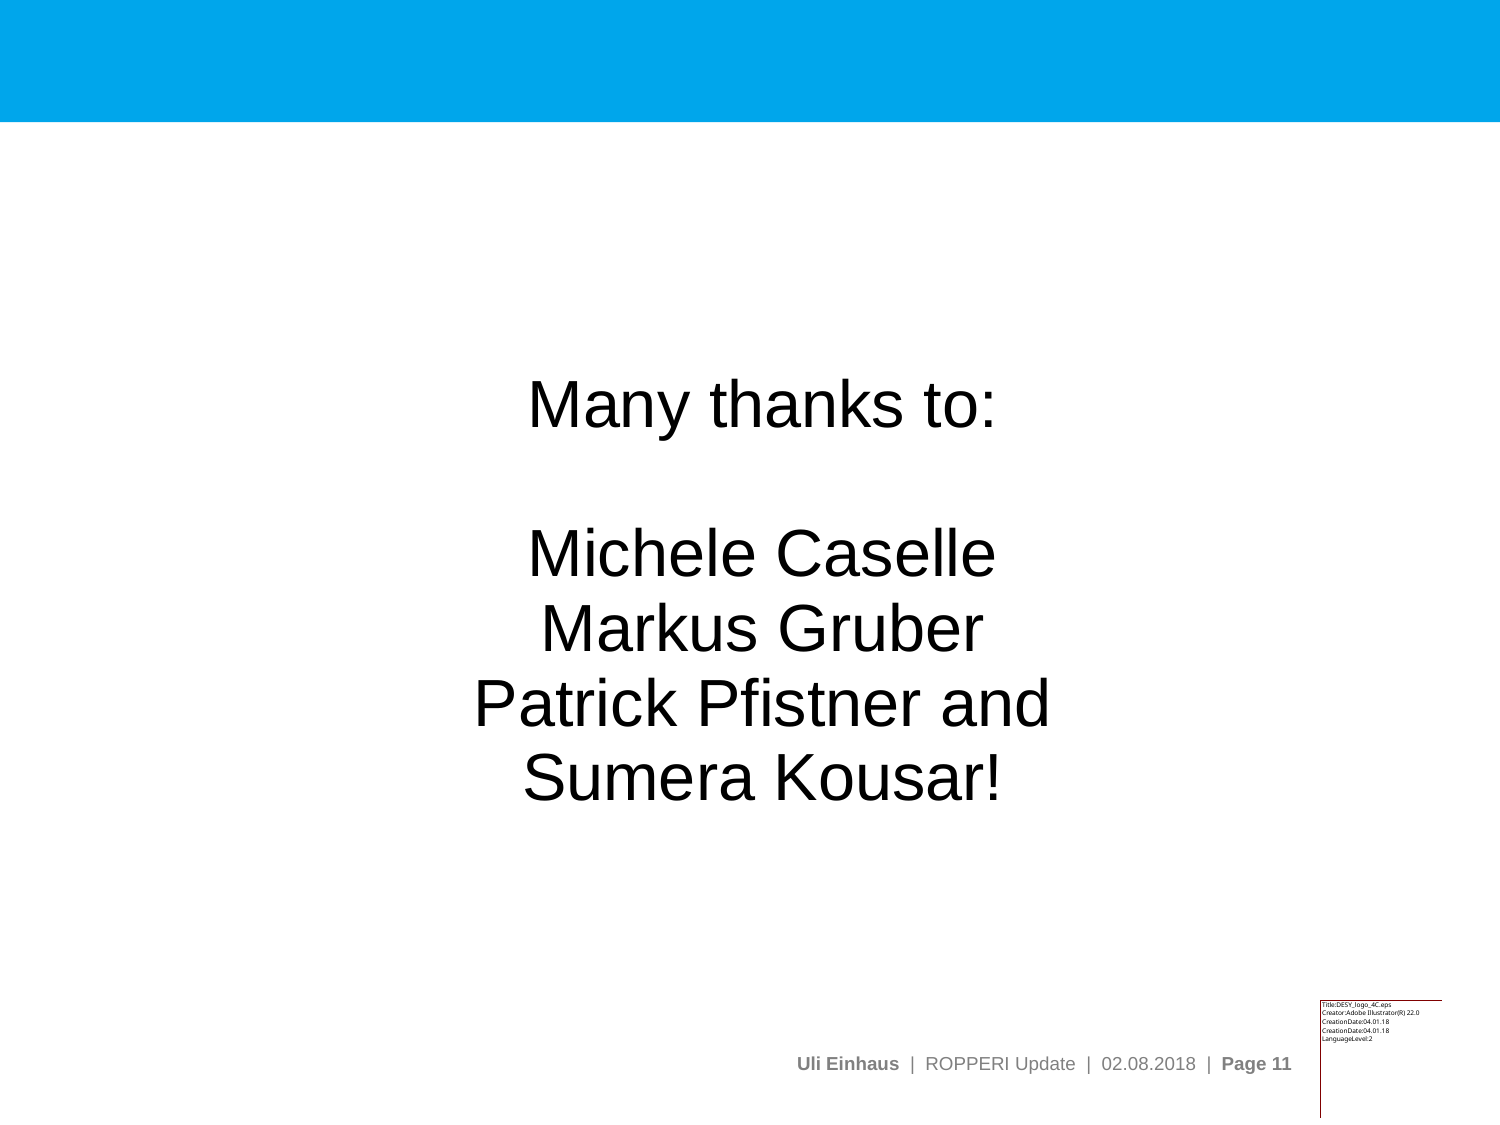

#
Many thanks to:
Michele Caselle
Markus Gruber
Patrick Pfistner and
Sumera Kousar!